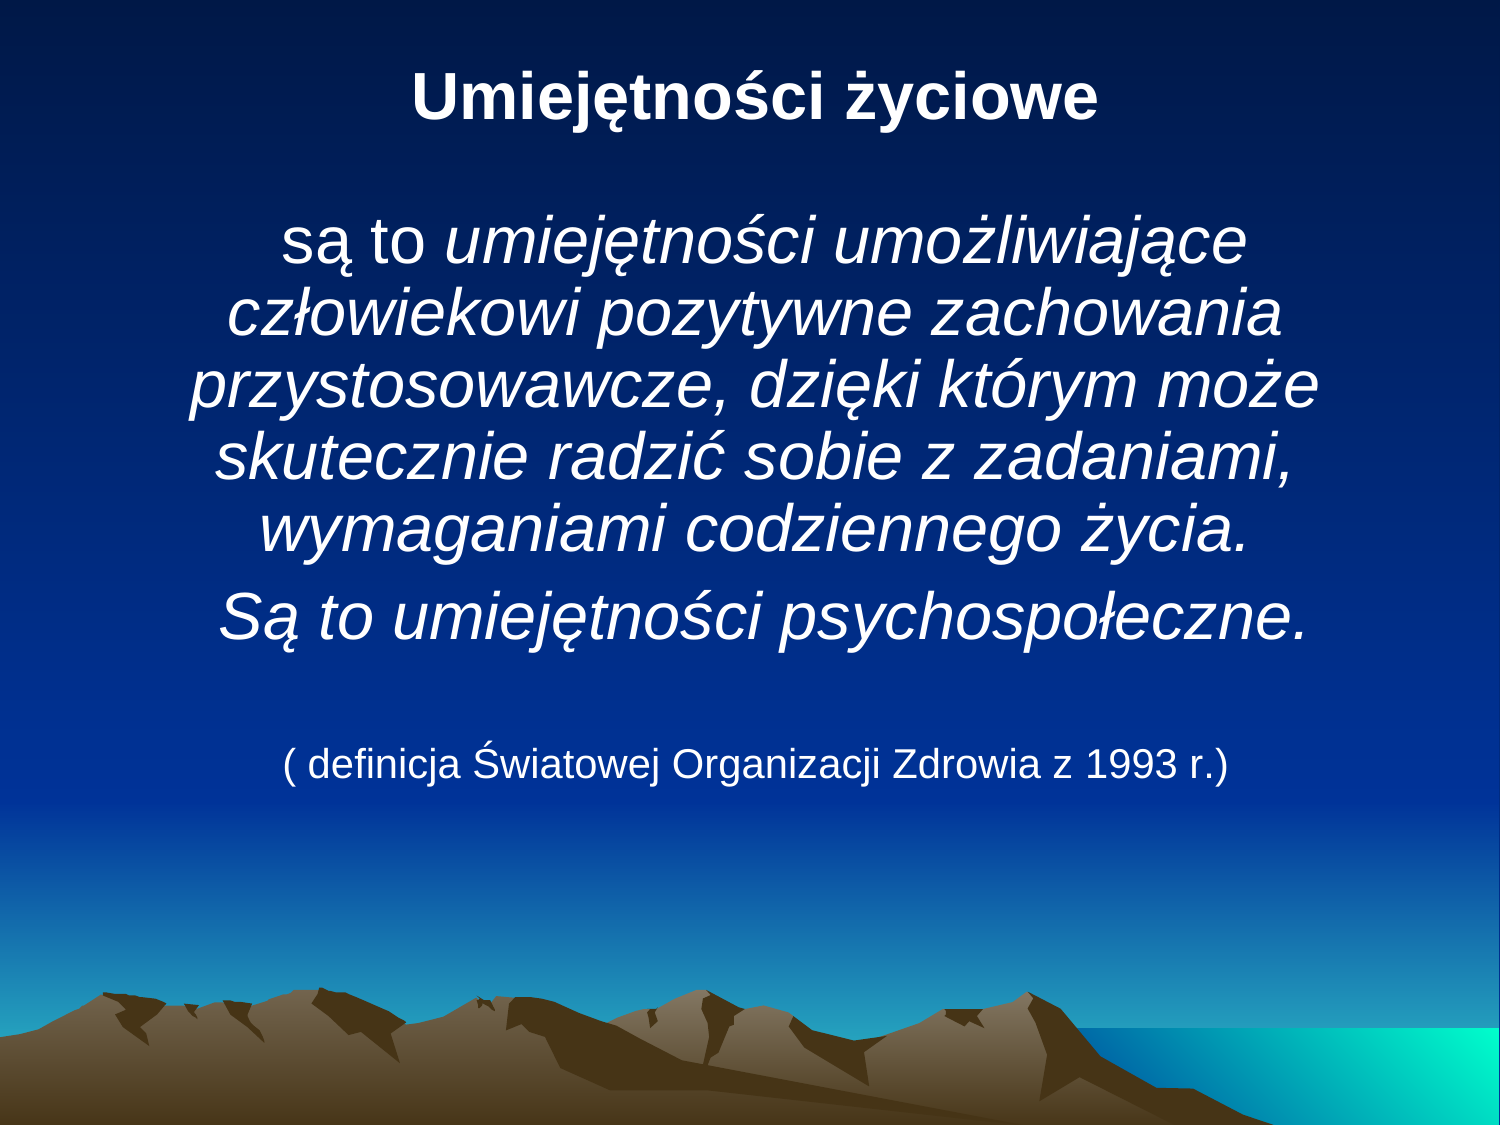

Umiejętności życiowe
 są to umiejętności umożliwiające człowiekowi pozytywne zachowania przystosowawcze, dzięki którym może skutecznie radzić sobie z zadaniami, wymaganiami codziennego życia.
 Są to umiejętności psychospołeczne.
( definicja Światowej Organizacji Zdrowia z 1993 r.)